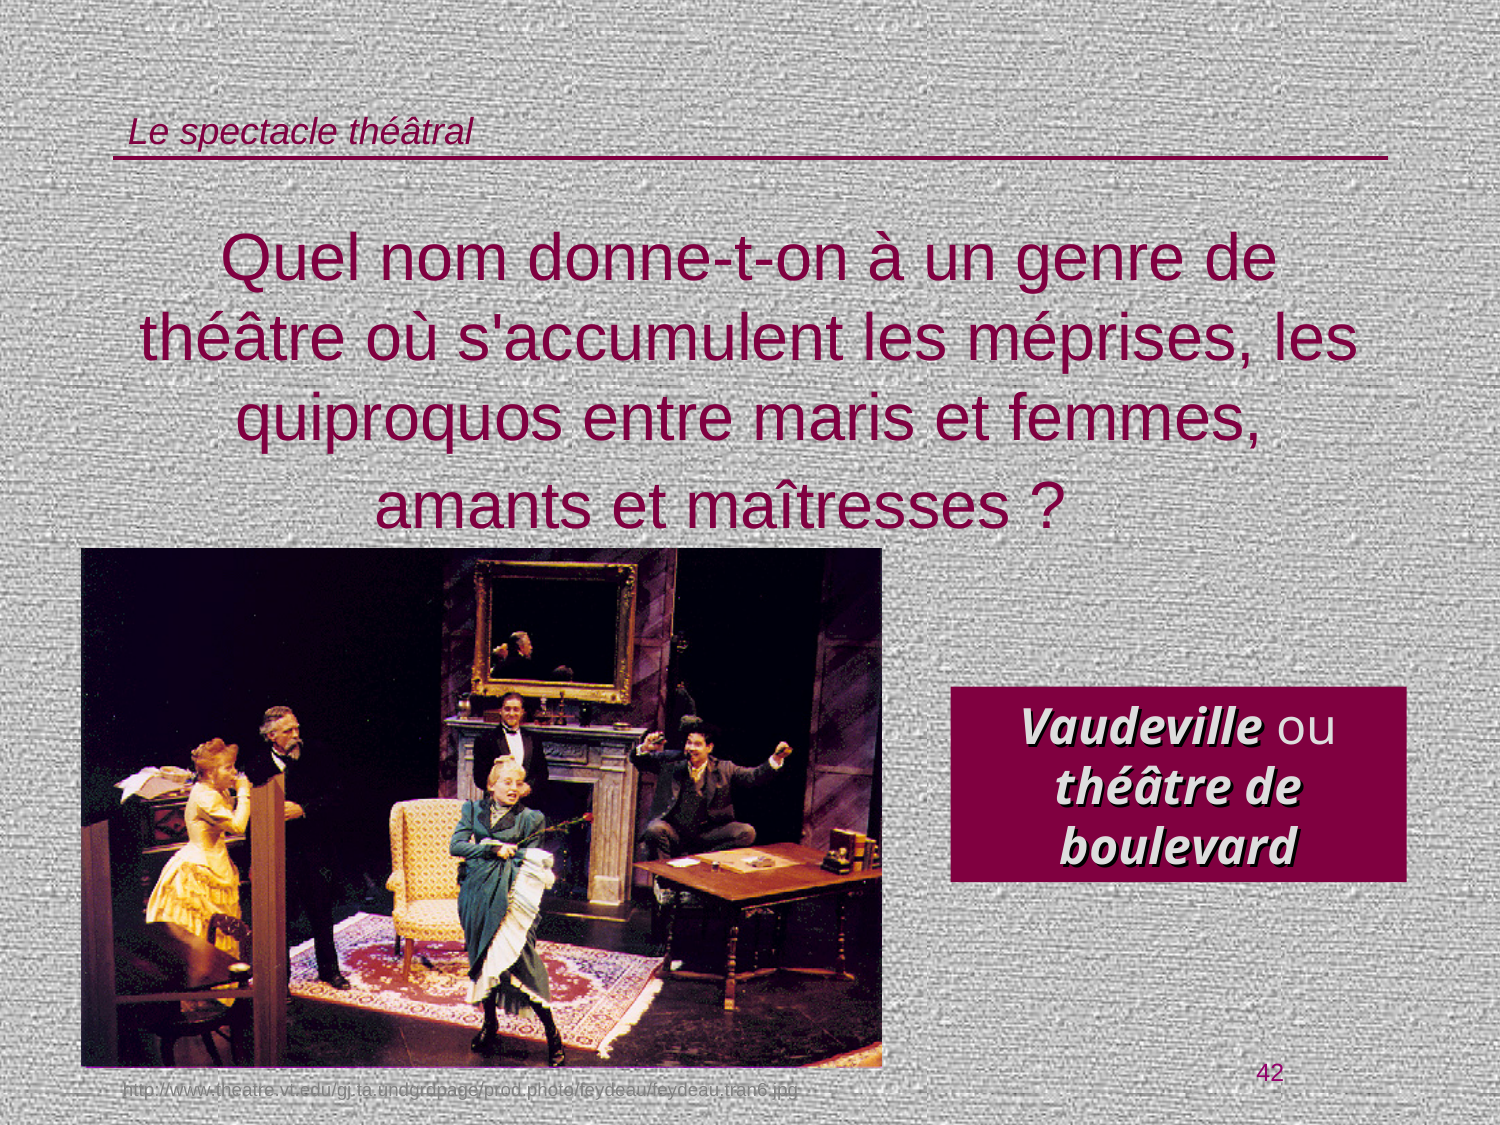

Quel nom donne-t-on à un genre de théâtre où s'accumulent les méprises, les quiproquos entre maris et femmes, amants et maîtresses ?
Vaudeville ou théâtre de boulevard
42
http://www.theatre.vt.edu/gj.ta.undgrdpage/prod.photo/feydeau/feydeau.tran6.jpg